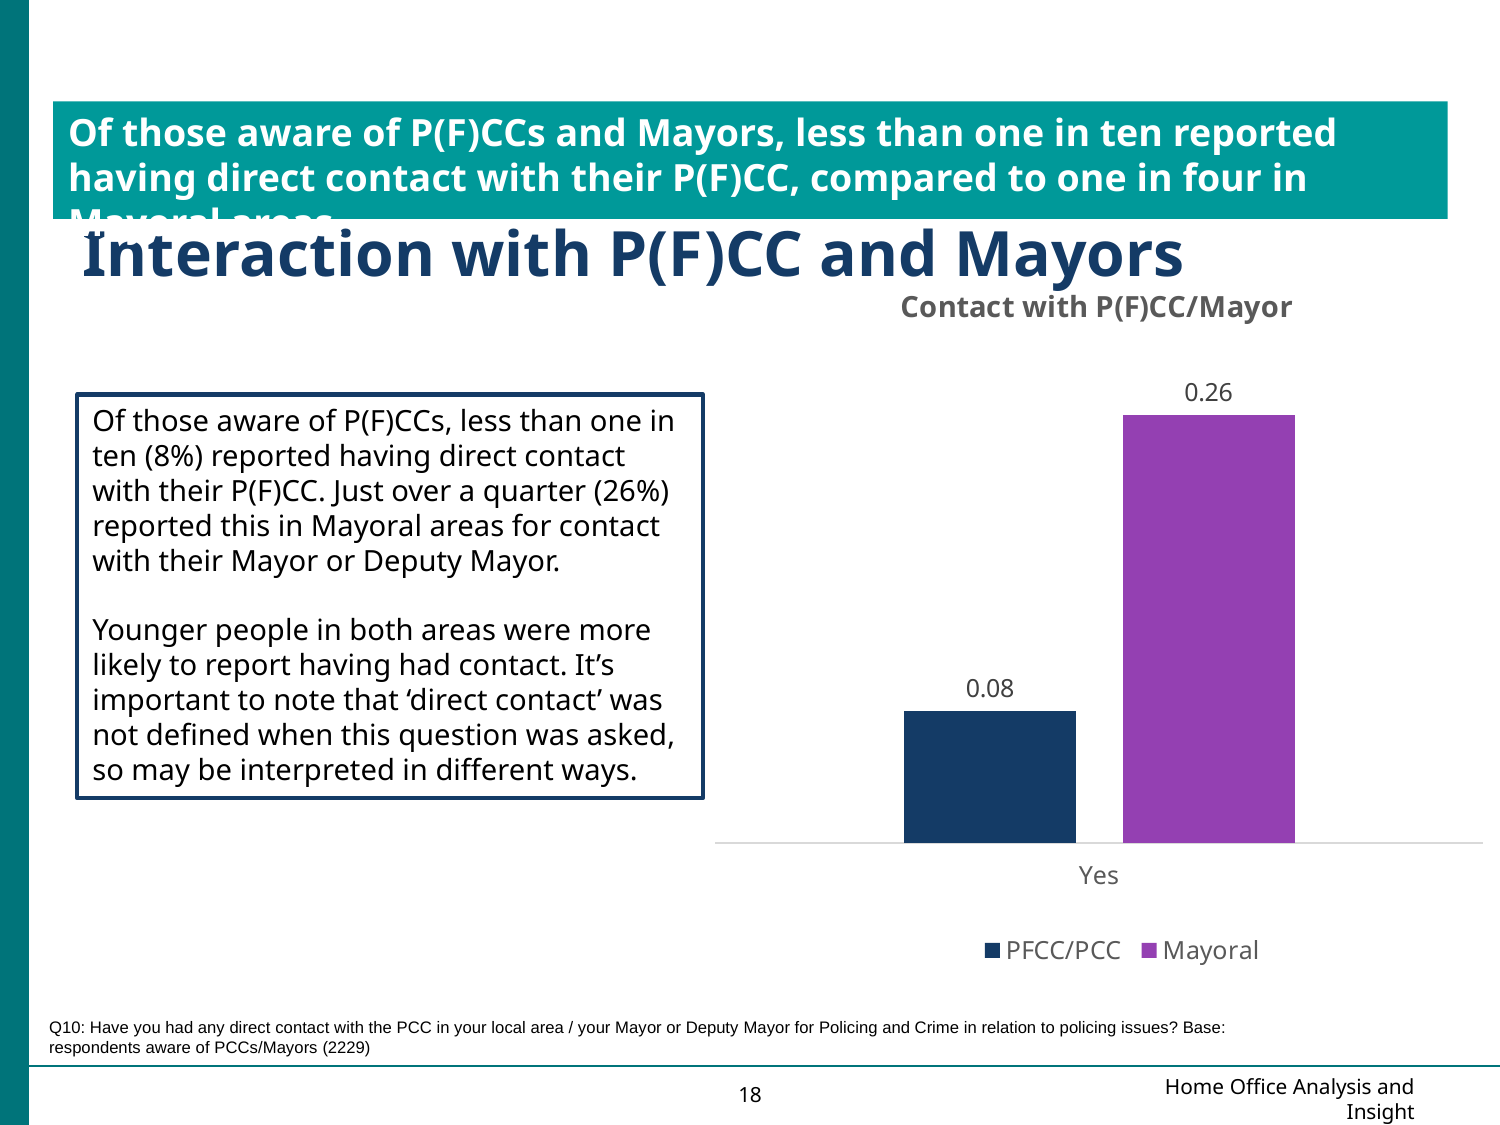

Of those aware of P(F)CCs and Mayors, less than one in ten reported having direct contact with their P(F)CC, compared to one in four in Mayoral areas.
# Interaction with P(F)CC and Mayors
### Chart: Contact with P(F)CC/Mayor
| Category | PFCC/PCC | Mayoral |
|---|---|---|
| Yes | 0.08 | 0.26 |Of those aware of P(F)CCs, less than one in ten (8%) reported having direct contact with their P(F)CC. Just over a quarter (26%) reported this in Mayoral areas for contact with their Mayor or Deputy Mayor.
Younger people in both areas were more likely to report having had contact. It’s important to note that ‘direct contact’ was not defined when this question was asked, so may be interpreted in different ways.
Q10: Have you had any direct contact with the PCC in your local area / your Mayor or Deputy Mayor for Policing and Crime in relation to policing issues? Base: respondents aware of PCCs/Mayors (2229)
4